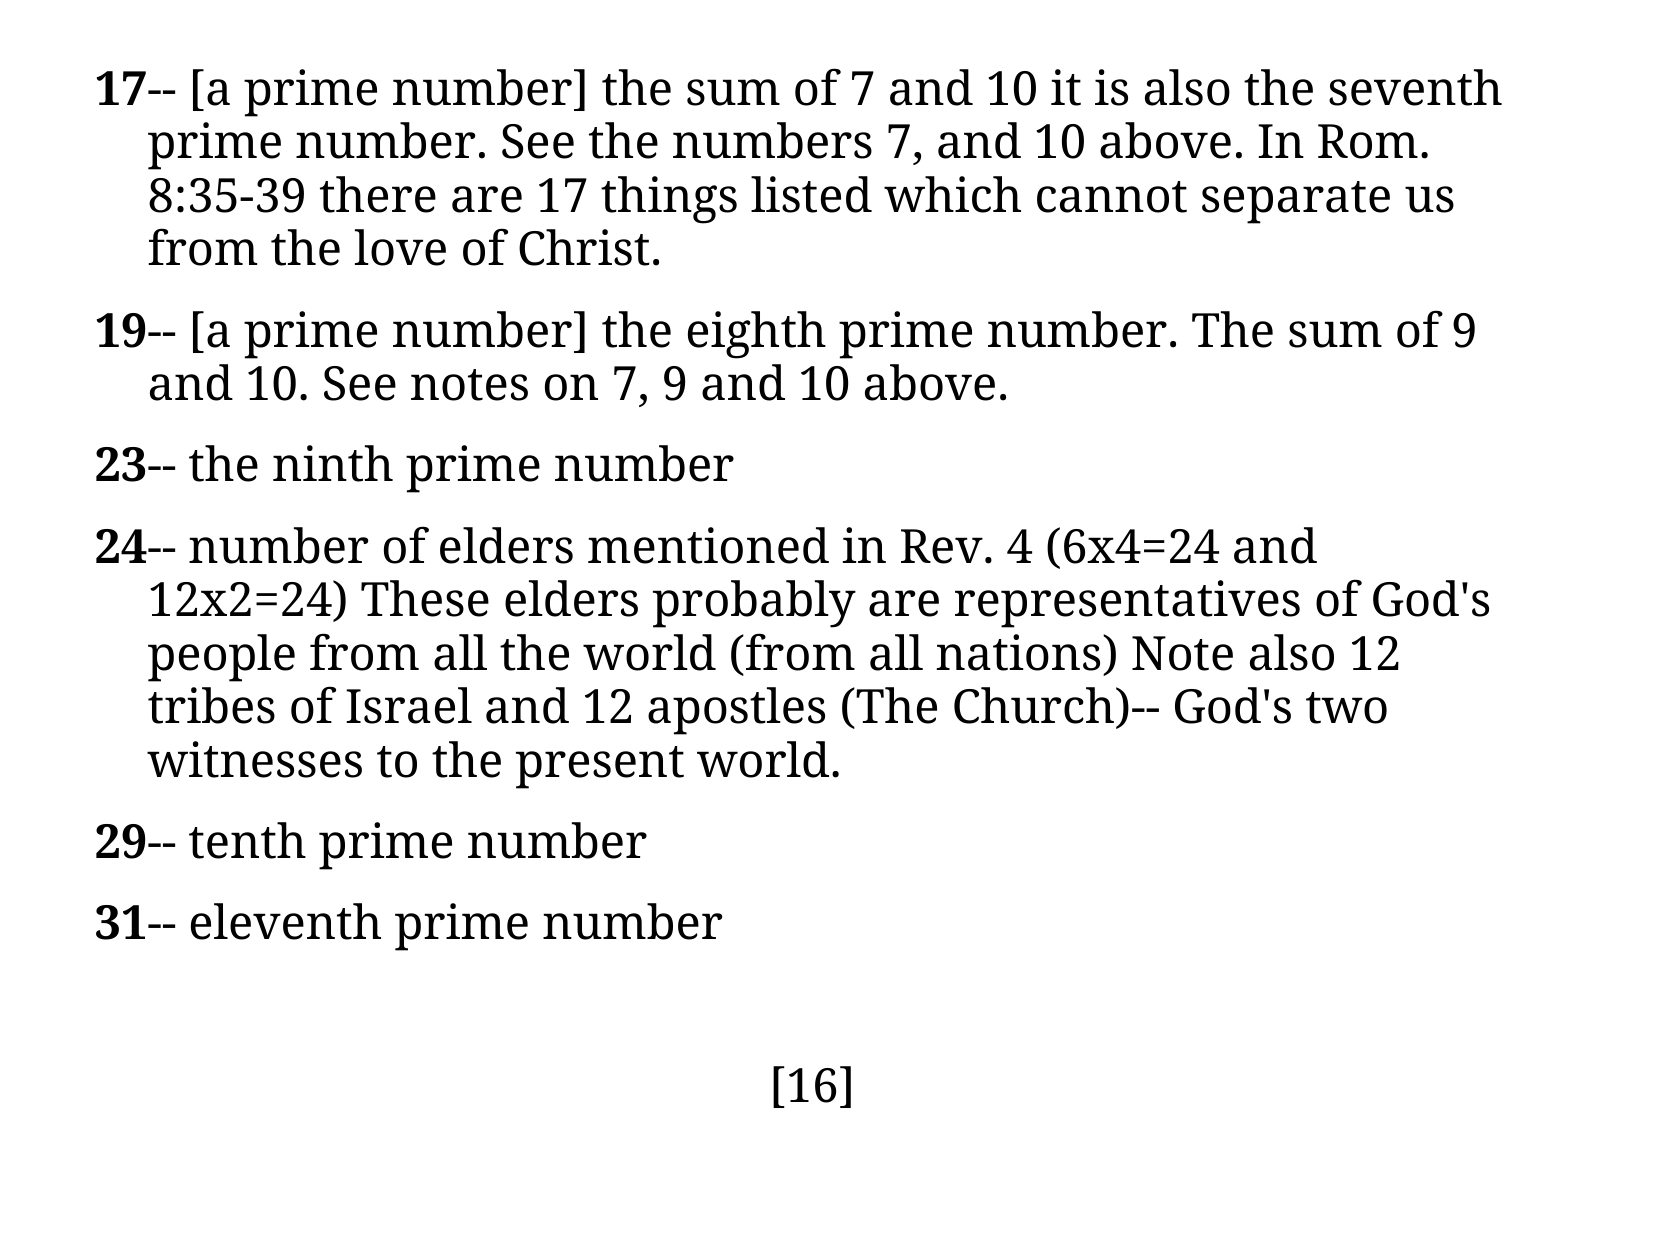

# 17-- [a prime number] the sum of 7 and 10 it is also the seventh prime number. See the numbers 7, and 10 above. In Rom. 8:35-39 there are 17 things listed which cannot separate us from the love of Christ.
19-- [a prime number] the eighth prime number. The sum of 9 and 10. See notes on 7, 9 and 10 above.
23-- the ninth prime number
24-- number of elders mentioned in Rev. 4 (6x4=24 and 12x2=24) These elders probably are representatives of God's people from all the world (from all nations) Note also 12 tribes of Israel and 12 apostles (The Church)-- God's two witnesses to the present world.
29-- tenth prime number
31-- eleventh prime number
[16]